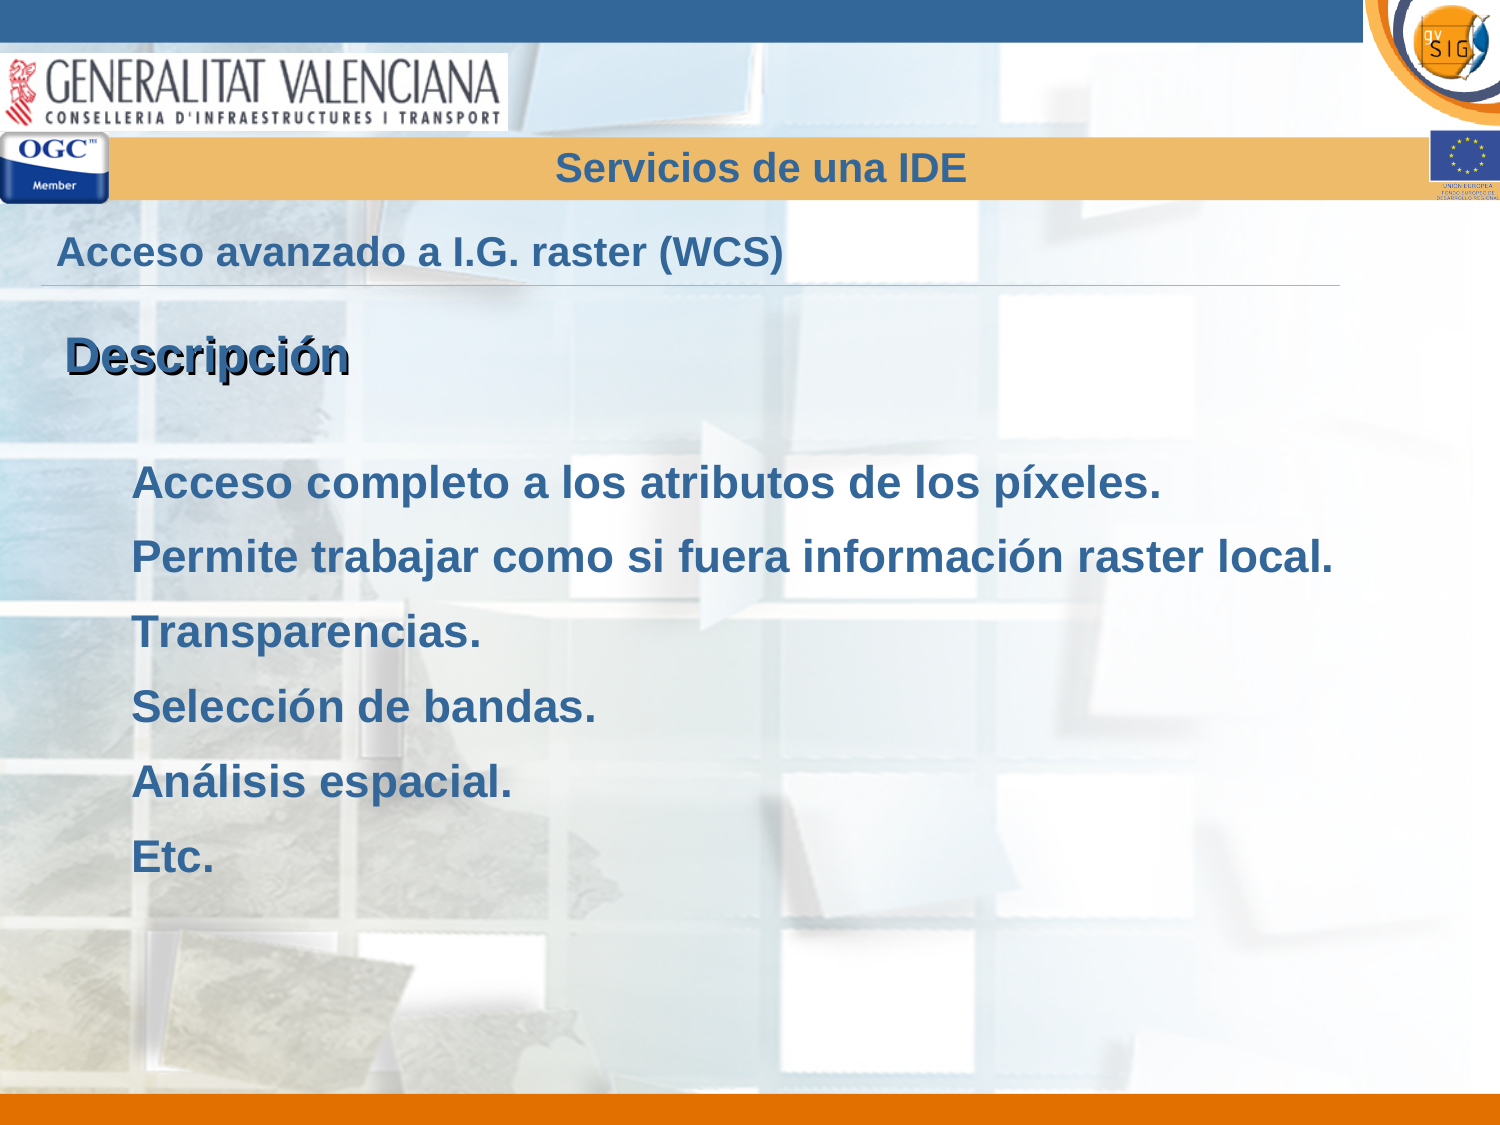

Servicios de una IDE
Acceso avanzado a I.G. raster (WCS)
Descripción
 Acceso completo a los atributos de los píxeles.
 Permite trabajar como si fuera información raster local.
 Transparencias.
 Selección de bandas.
 Análisis espacial.
 Etc.